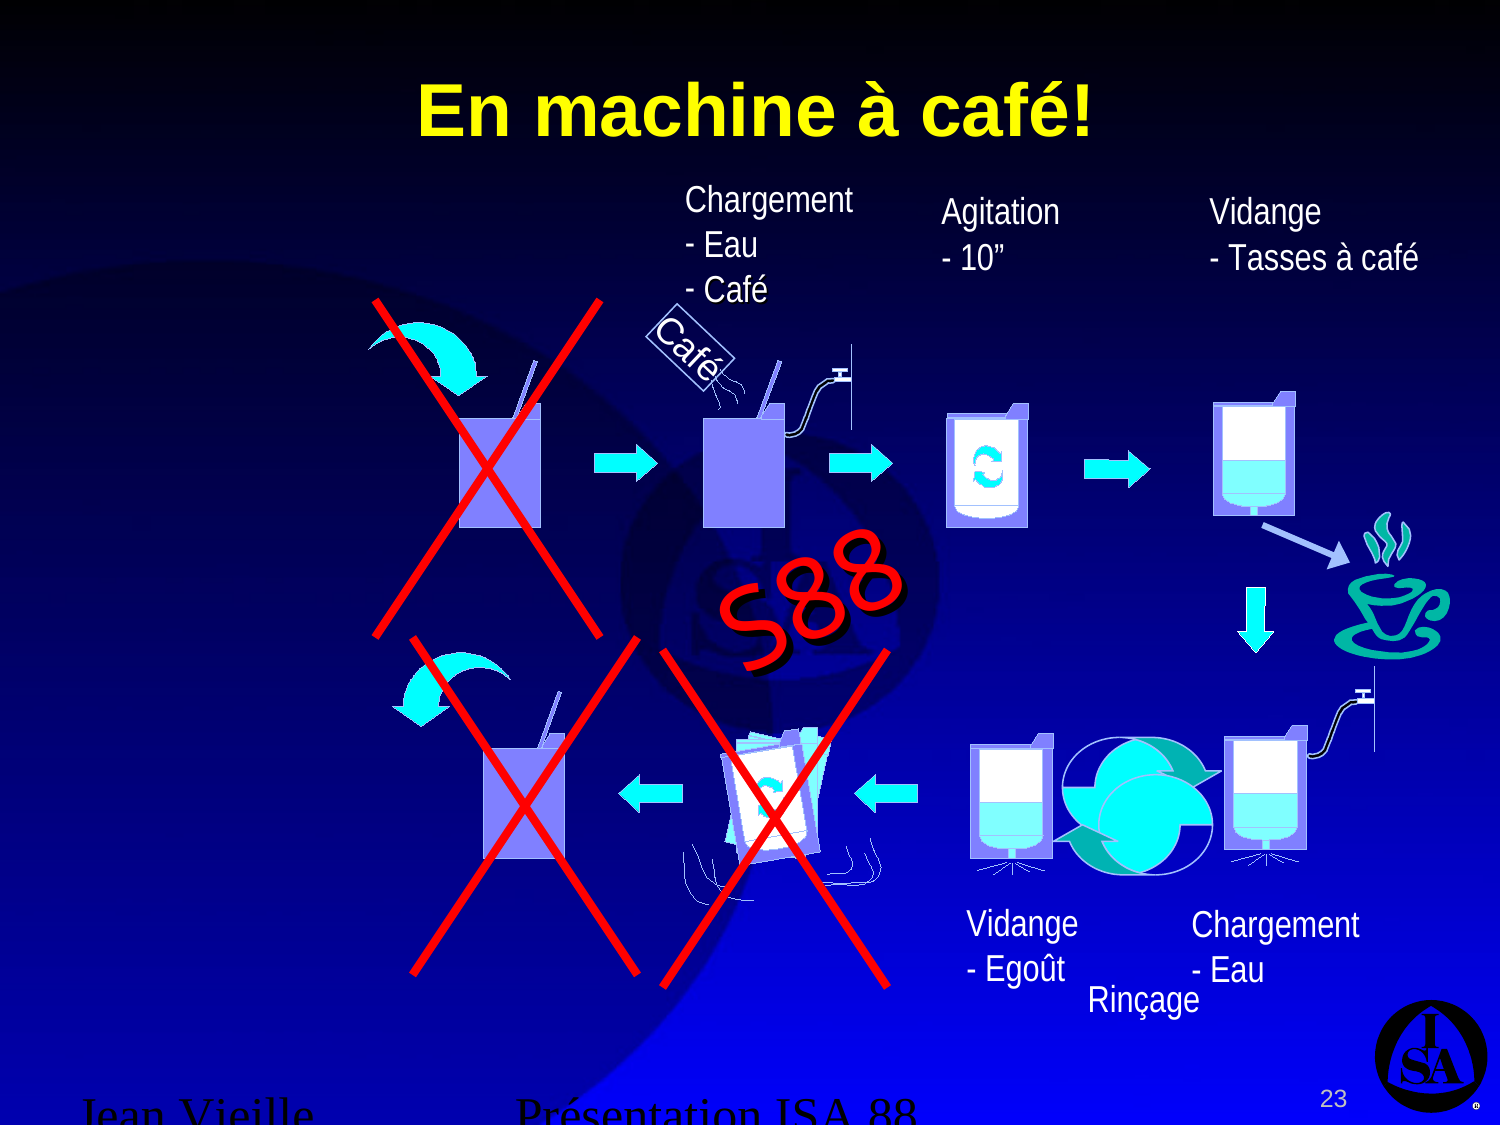

# En machine à café!
Chargement
 Eau
 Café
Agitation
- 10”
Vidange
- Tasses à café
Café
S88
Vidange
- Egoût
Chargement
- Eau
Rinçage